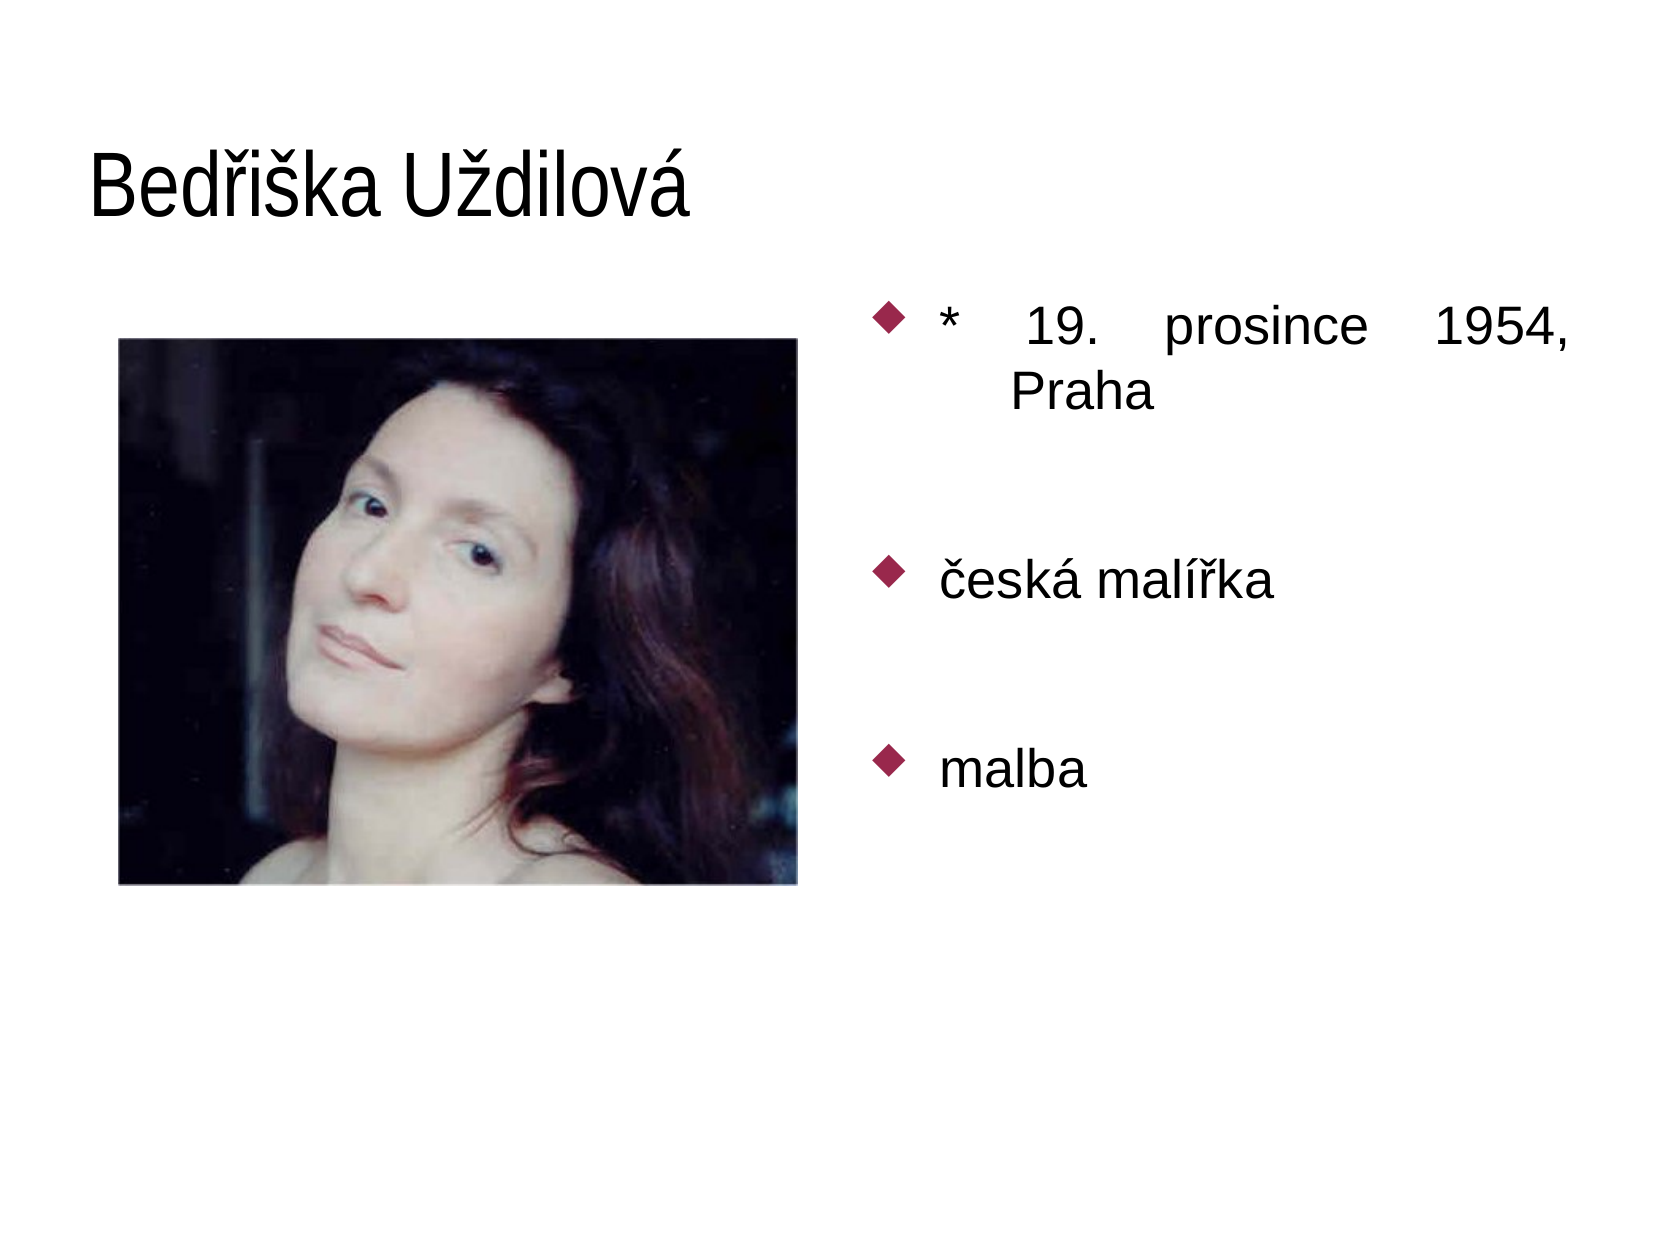

# Bedřiška Uždilová
* 19. prosince 1954, Praha
česká malířka
malba